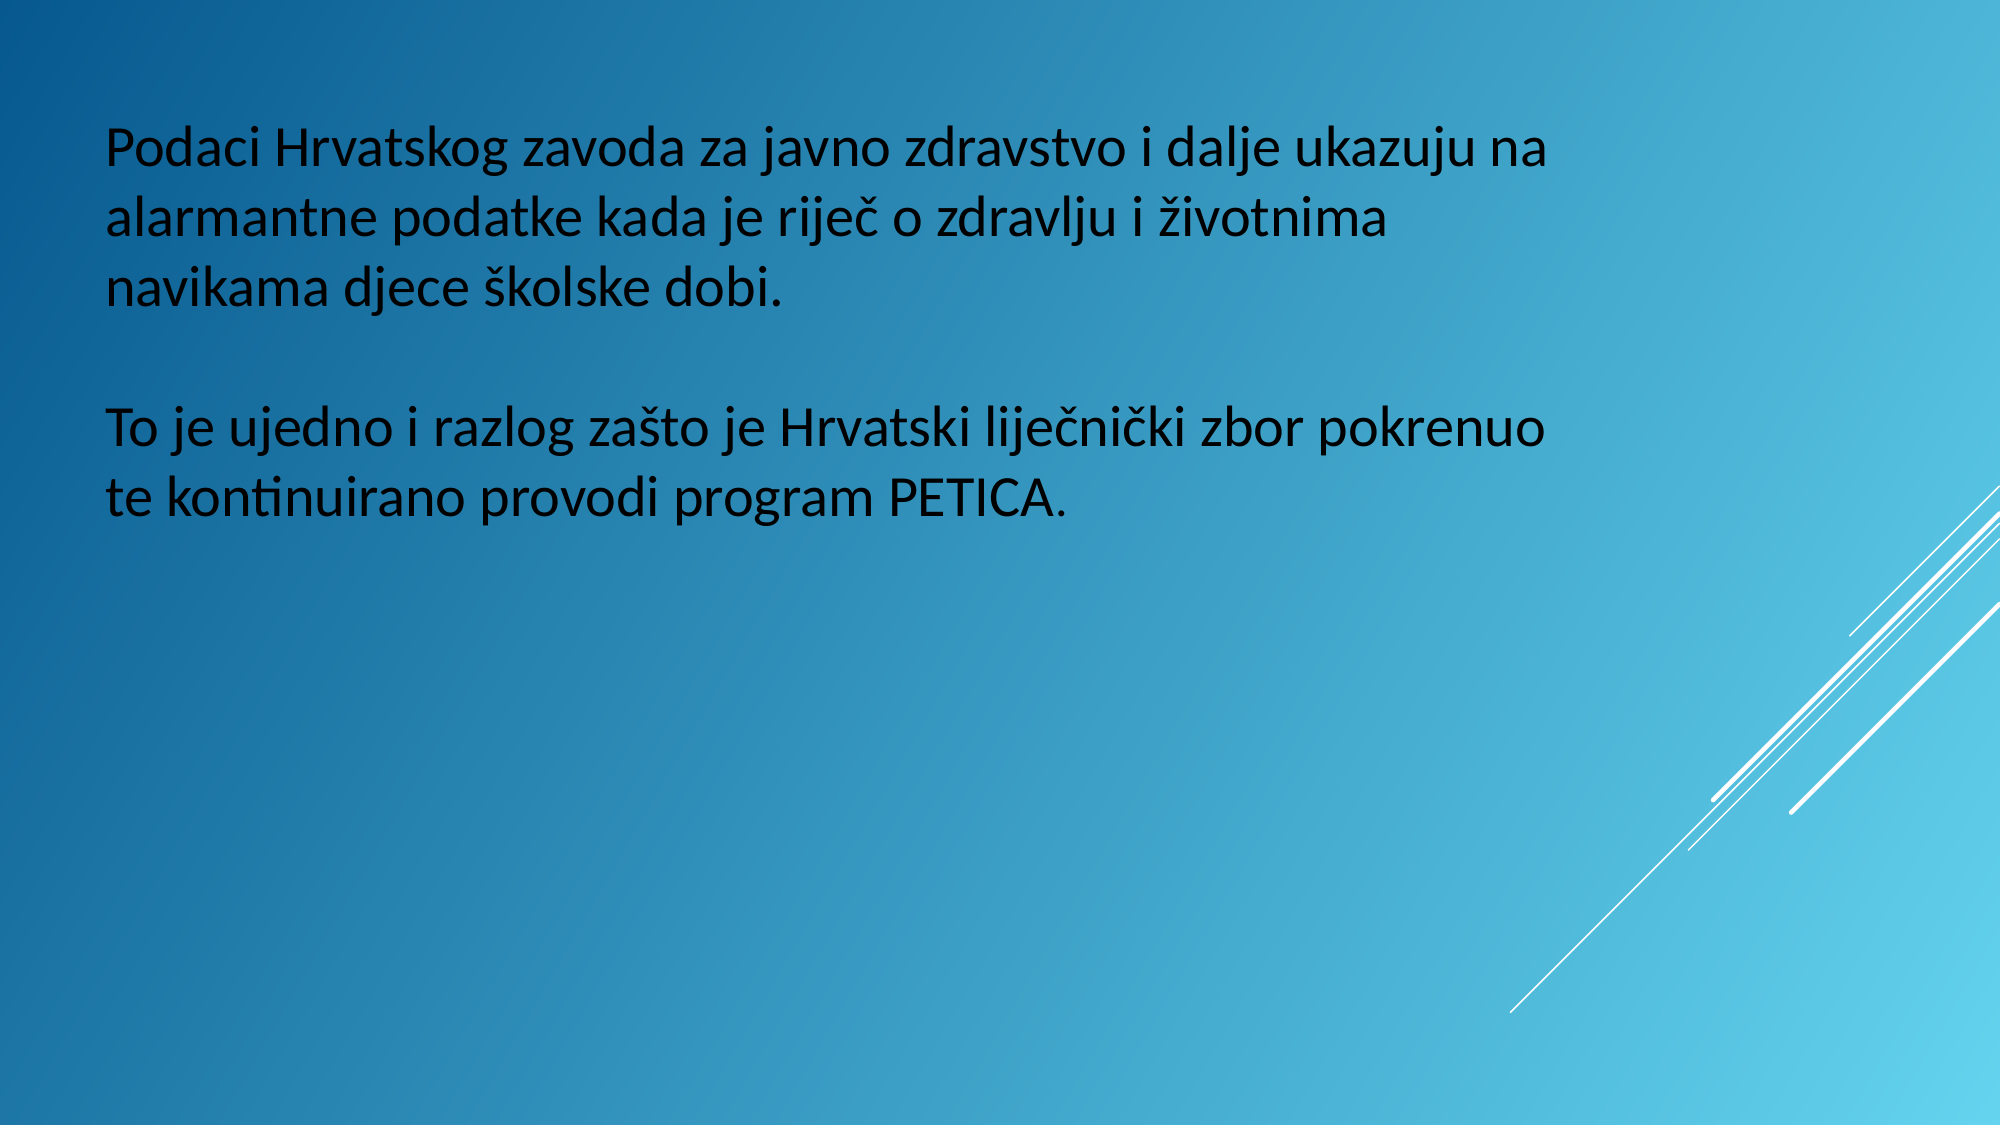

Podaci Hrvatskog zavoda za javno zdravstvo i dalje ukazuju na alarmantne podatke kada je riječ o zdravlju i životnima navikama djece školske dobi.
To je ujedno i razlog zašto je Hrvatski liječnički zbor pokrenuo te kontinuirano provodi program PETICA.